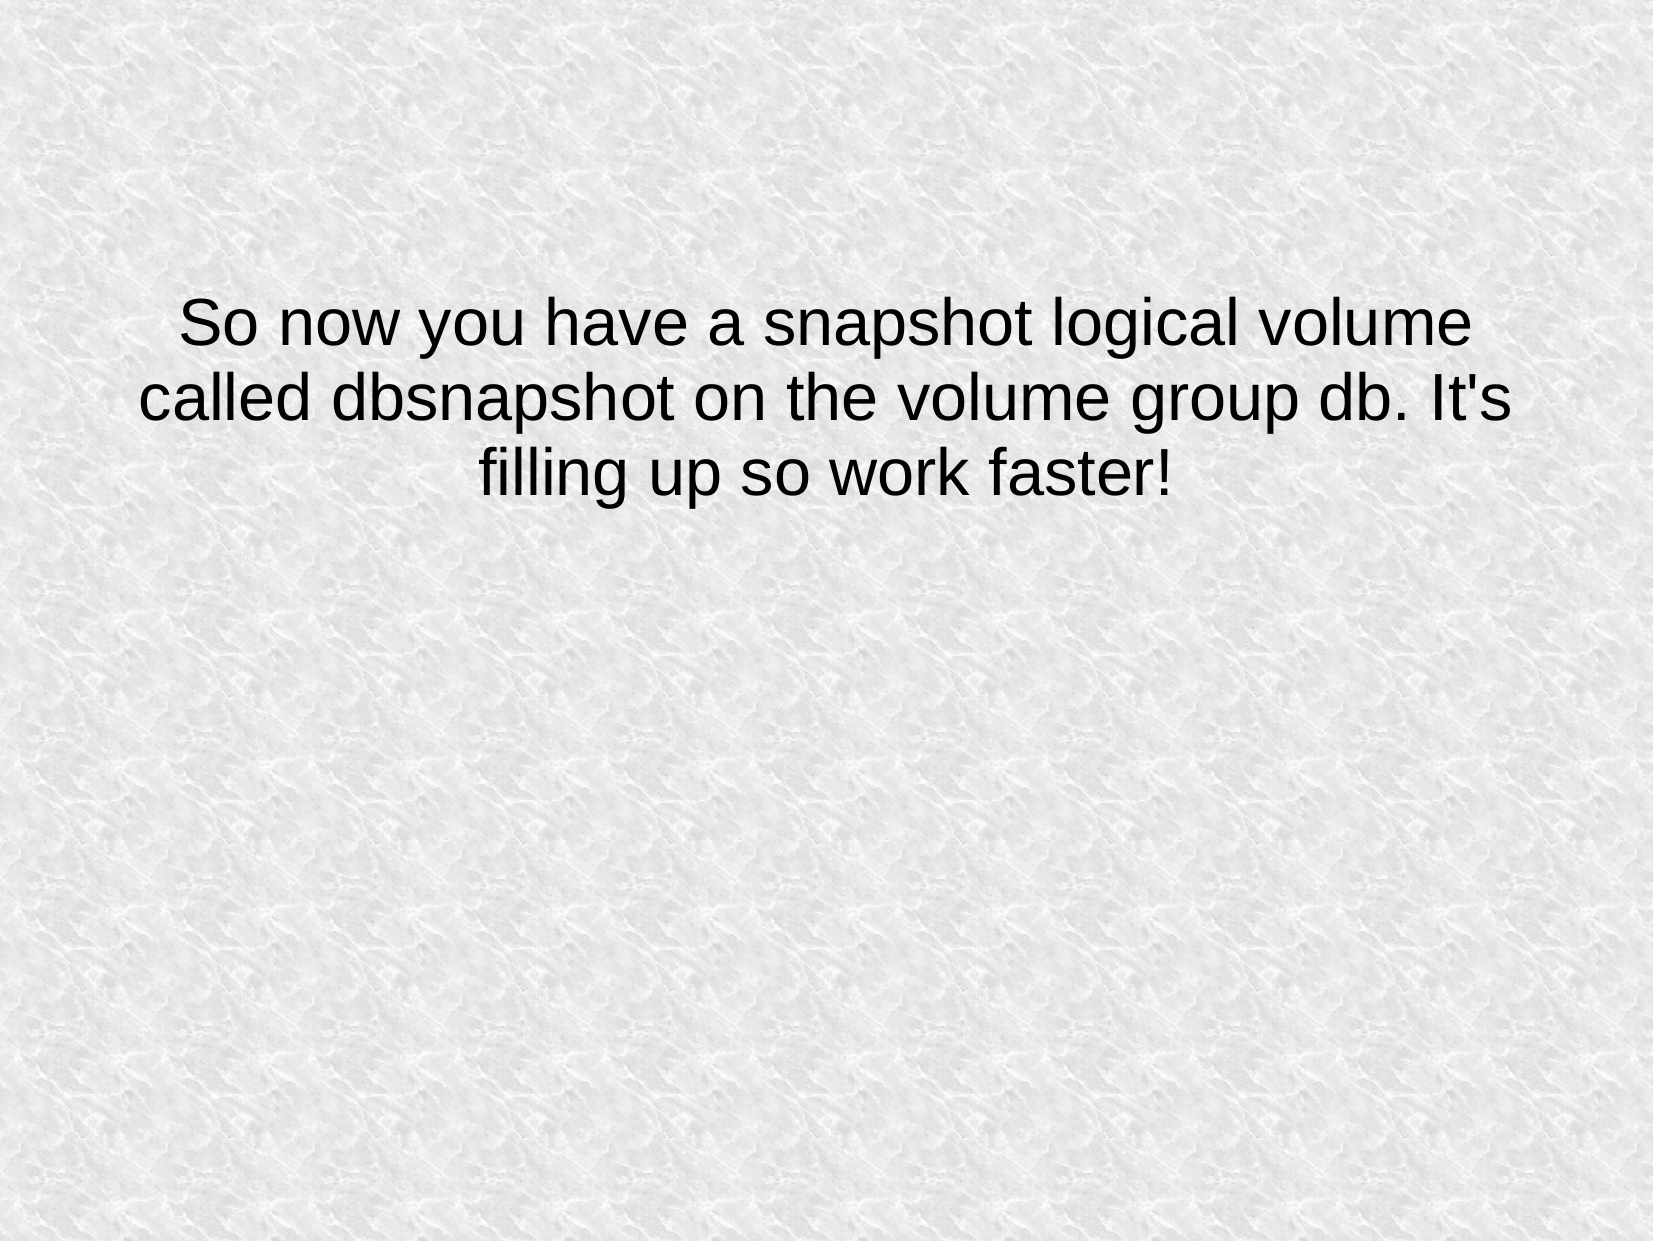

# So now you have a snapshot logical volume called dbsnapshot on the volume group db. It's filling up so work faster!